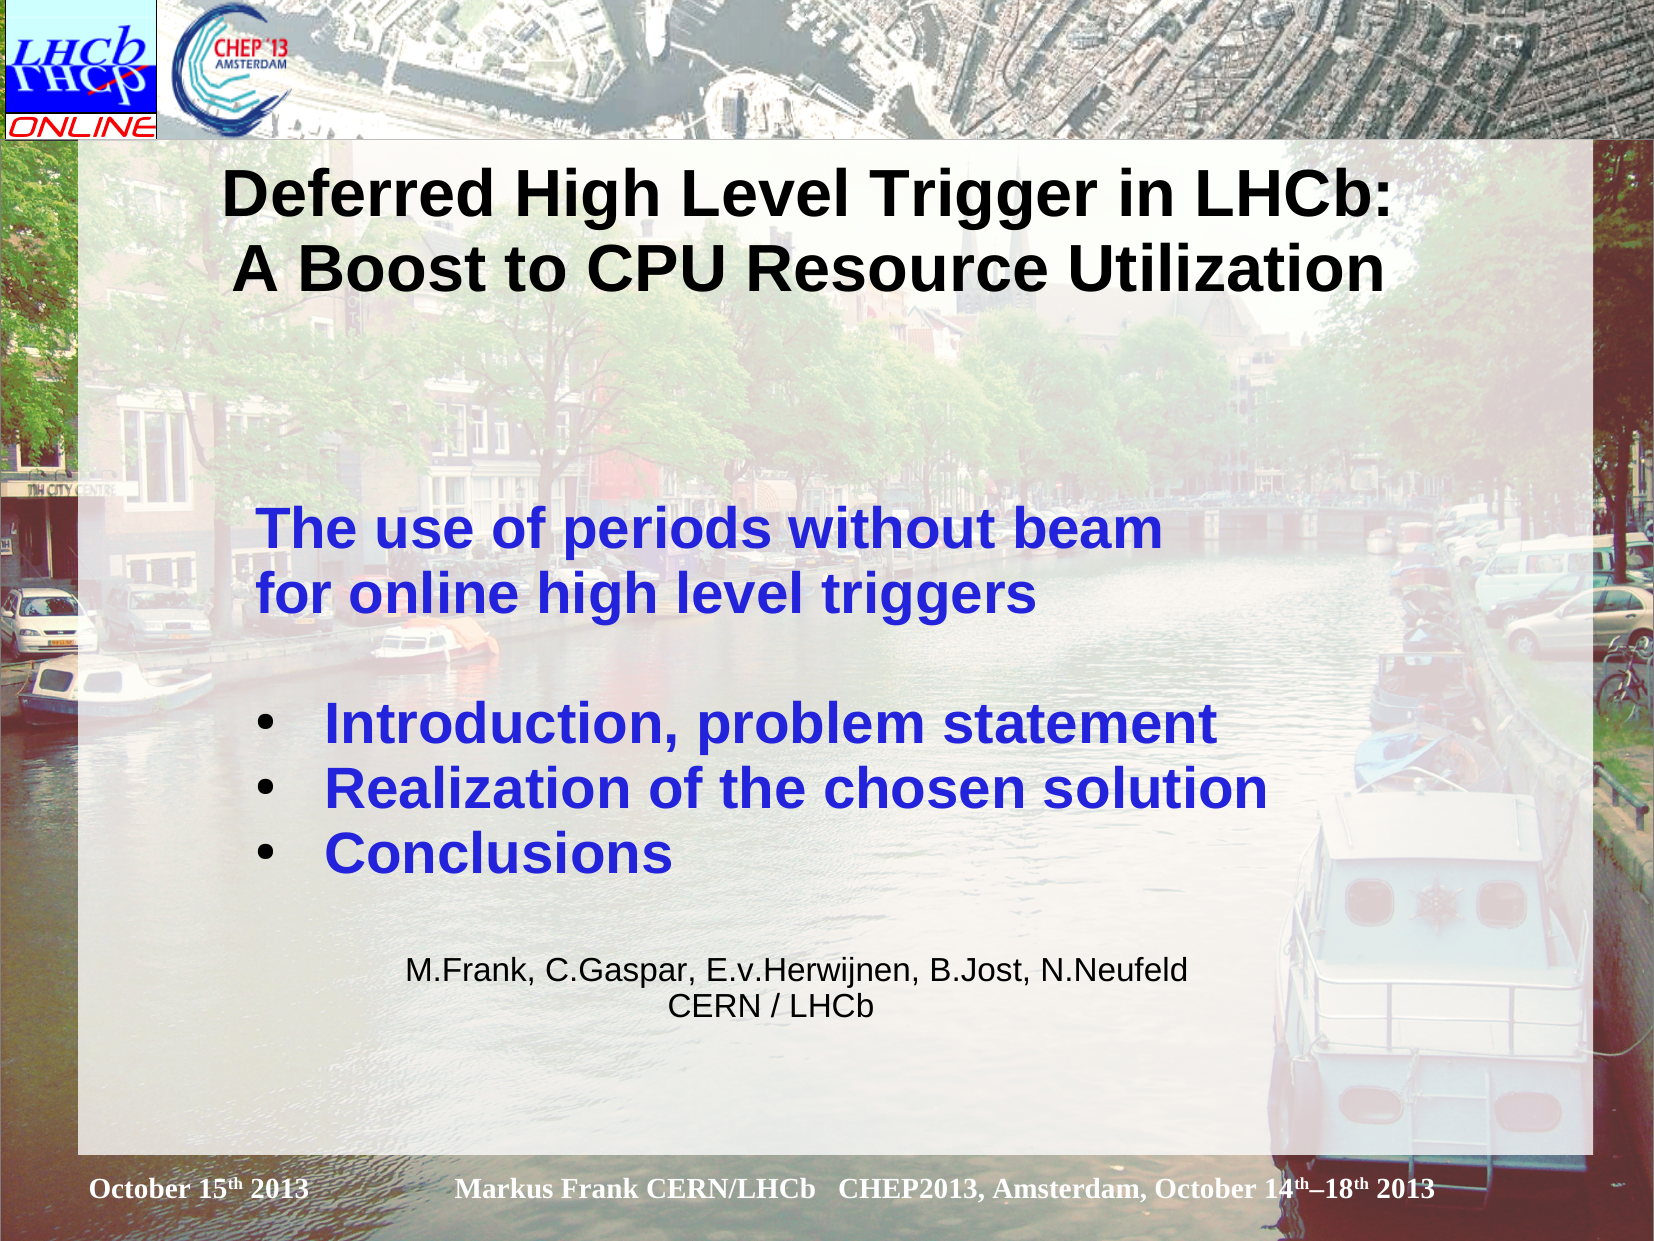

# Deferred High Level Trigger in LHCb: A Boost to CPU Resource Utilization
The use of periods without beam
for online high level triggers
 Introduction, problem statement
 Realization of the chosen solution
 Conclusions
M.Frank, C.Gaspar, E.v.Herwijnen, B.Jost, N.Neufeld
CERN / LHCb